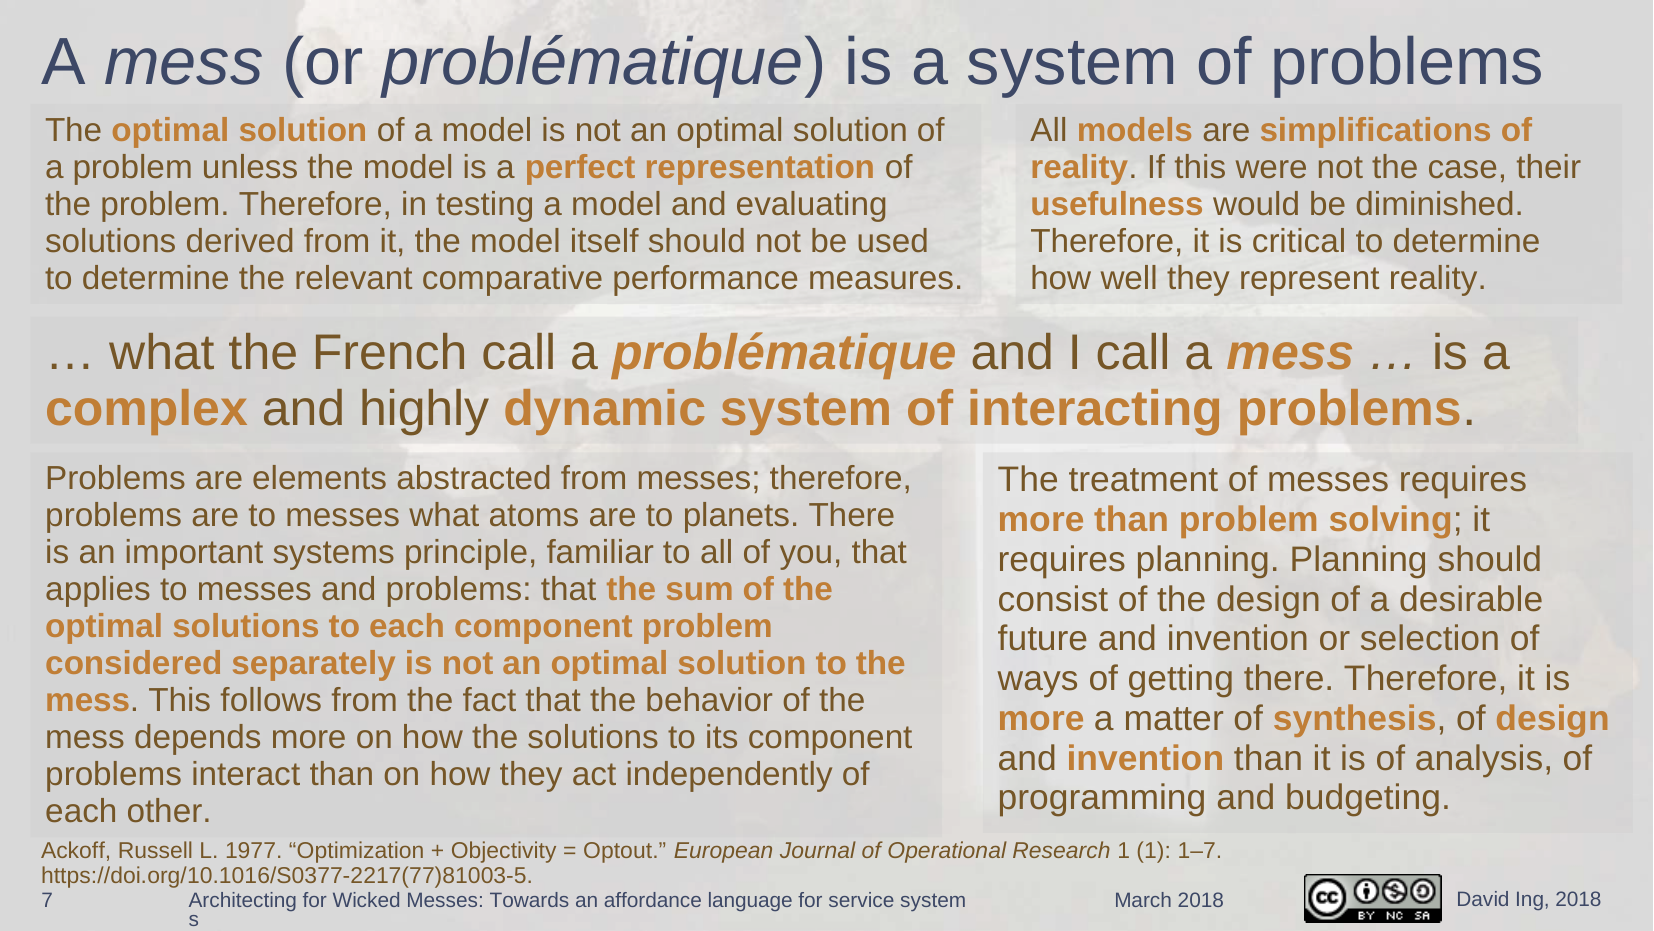

# A mess (or problématique) is a system of problems
The optimal solution of a model is not an optimal solution of a problem unless the model is a perfect representation of the problem. Therefore, in testing a model and evaluating solutions derived from it, the model itself should not be used to determine the relevant comparative performance measures.
All models are simplifications of reality. If this were not the case, their usefulness would be diminished. Therefore, it is critical to determine how well they represent reality.
… what the French call a problématique and I call a mess … is a complex and highly dynamic system of interacting problems.
Problems are elements abstracted from messes; therefore, problems are to messes what atoms are to planets. There is an important systems principle, familiar to all of you, that applies to messes and problems: that the sum of the optimal solutions to each component problem considered separately is not an optimal solution to the mess. This follows from the fact that the behavior of the mess depends more on how the solutions to its component problems interact than on how they act independently of each other.
The treatment of messes requires more than problem solving; it requires planning. Planning should consist of the design of a desirable future and invention or selection of ways of getting there. Therefore, it is more a matter of synthesis, of design and invention than it is of analysis, of programming and budgeting.
Ackoff, Russell L. 1977. “Optimization + Objectivity = Optout.” European Journal of Operational Research 1 (1): 1–7.
https://doi.org/10.1016/S0377-2217(77)81003-5.
Architecting for Wicked Messes: Towards an affordance language for service systems
March 2018
7